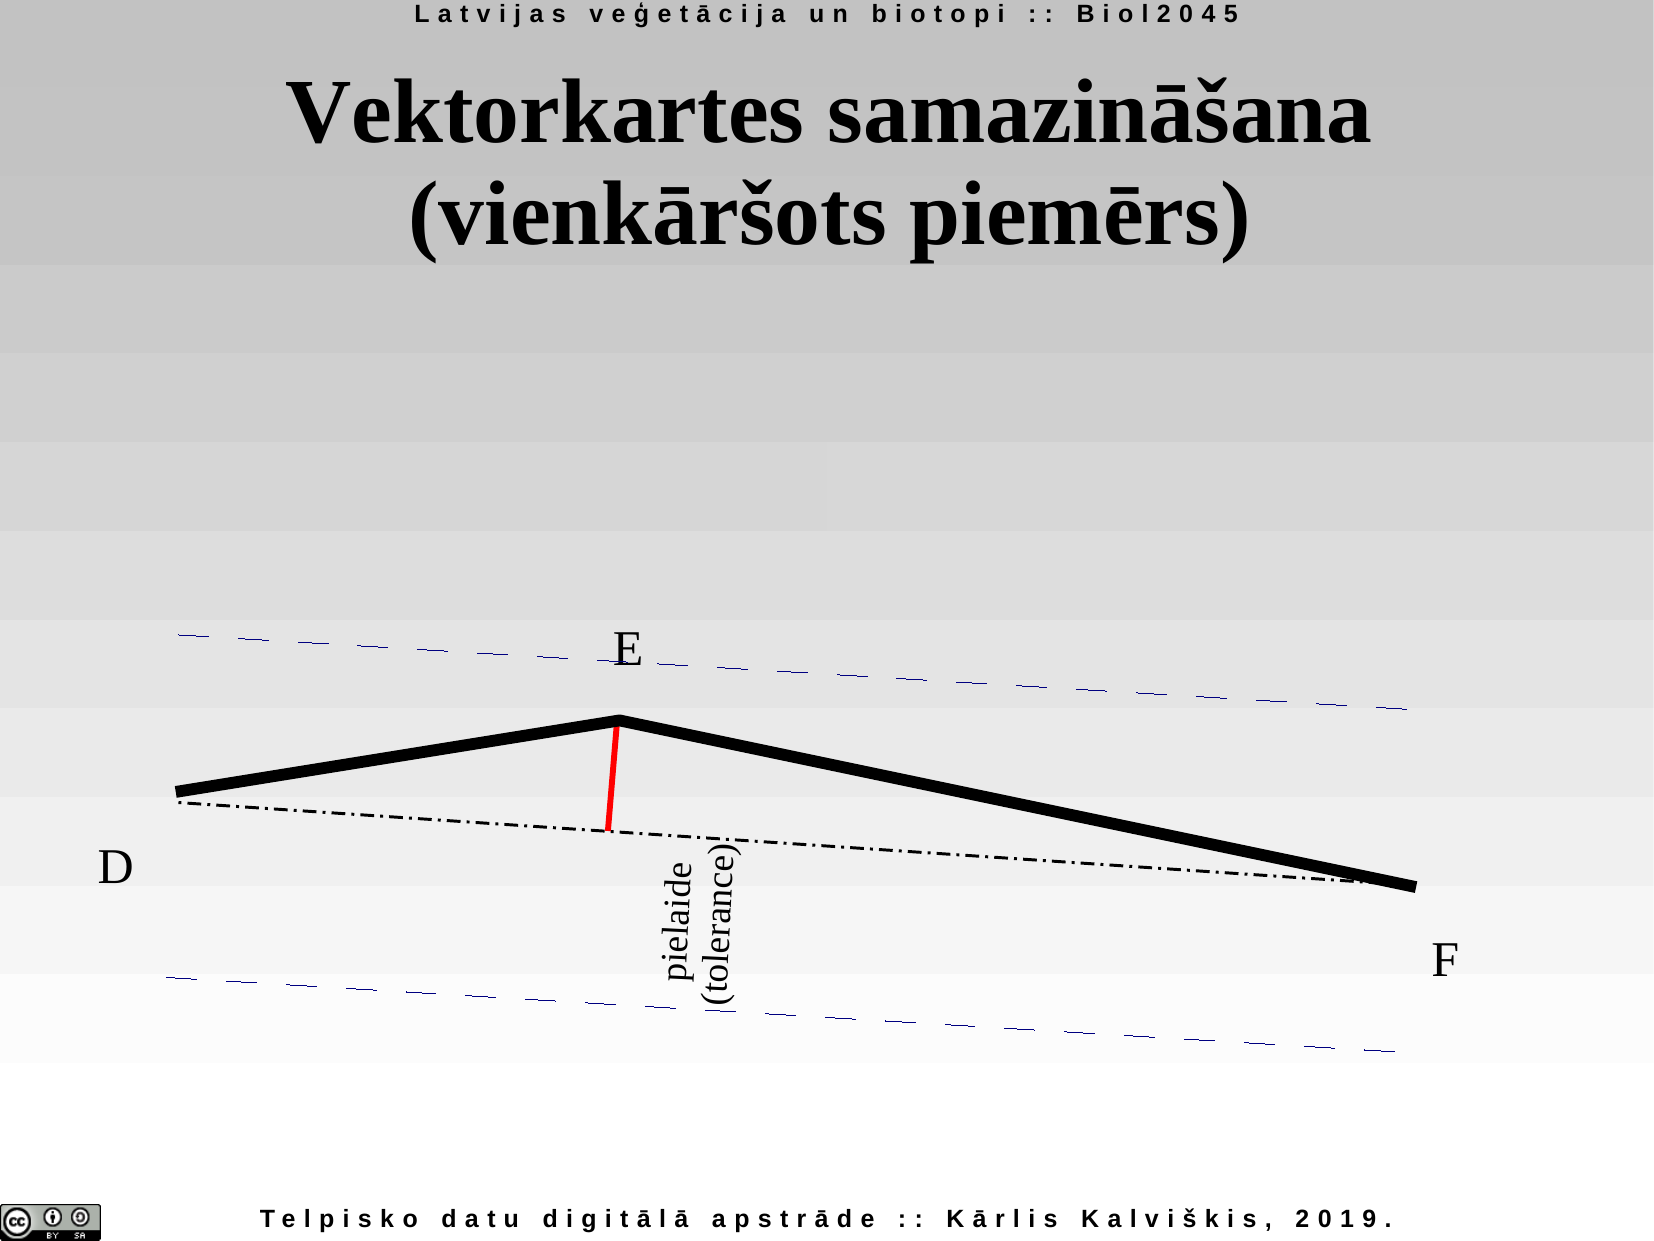

# Vektorkartes samazināšana (vienkāršots piemērs)
E
D
pielaide
(tolerance)
F